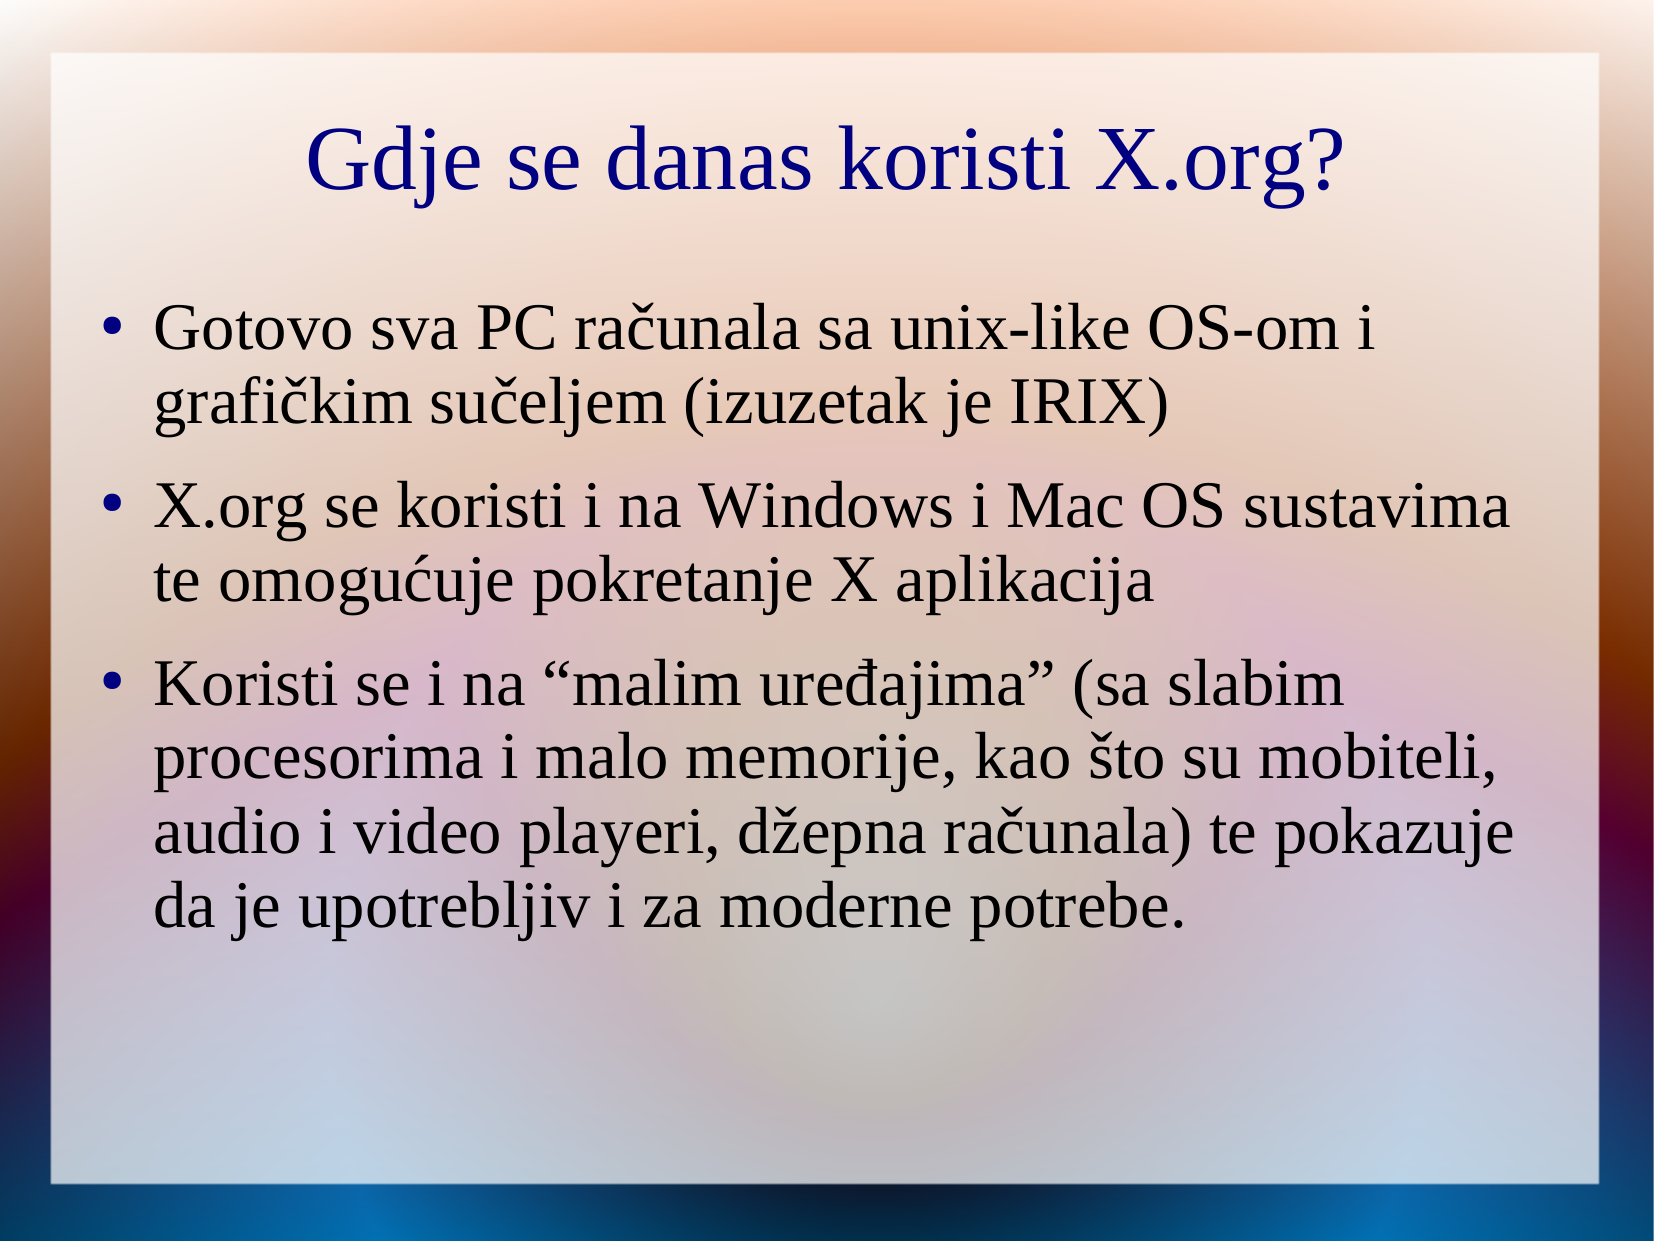

# Gdje se danas koristi X.org?
Gotovo sva PC računala sa unix-like OS-om i grafičkim sučeljem (izuzetak je IRIX)
X.org se koristi i na Windows i Mac OS sustavima te omogućuje pokretanje X aplikacija
Koristi se i na “malim uređajima” (sa slabim procesorima i malo memorije, kao što su mobiteli, audio i video playeri, džepna računala) te pokazuje da je upotrebljiv i za moderne potrebe.